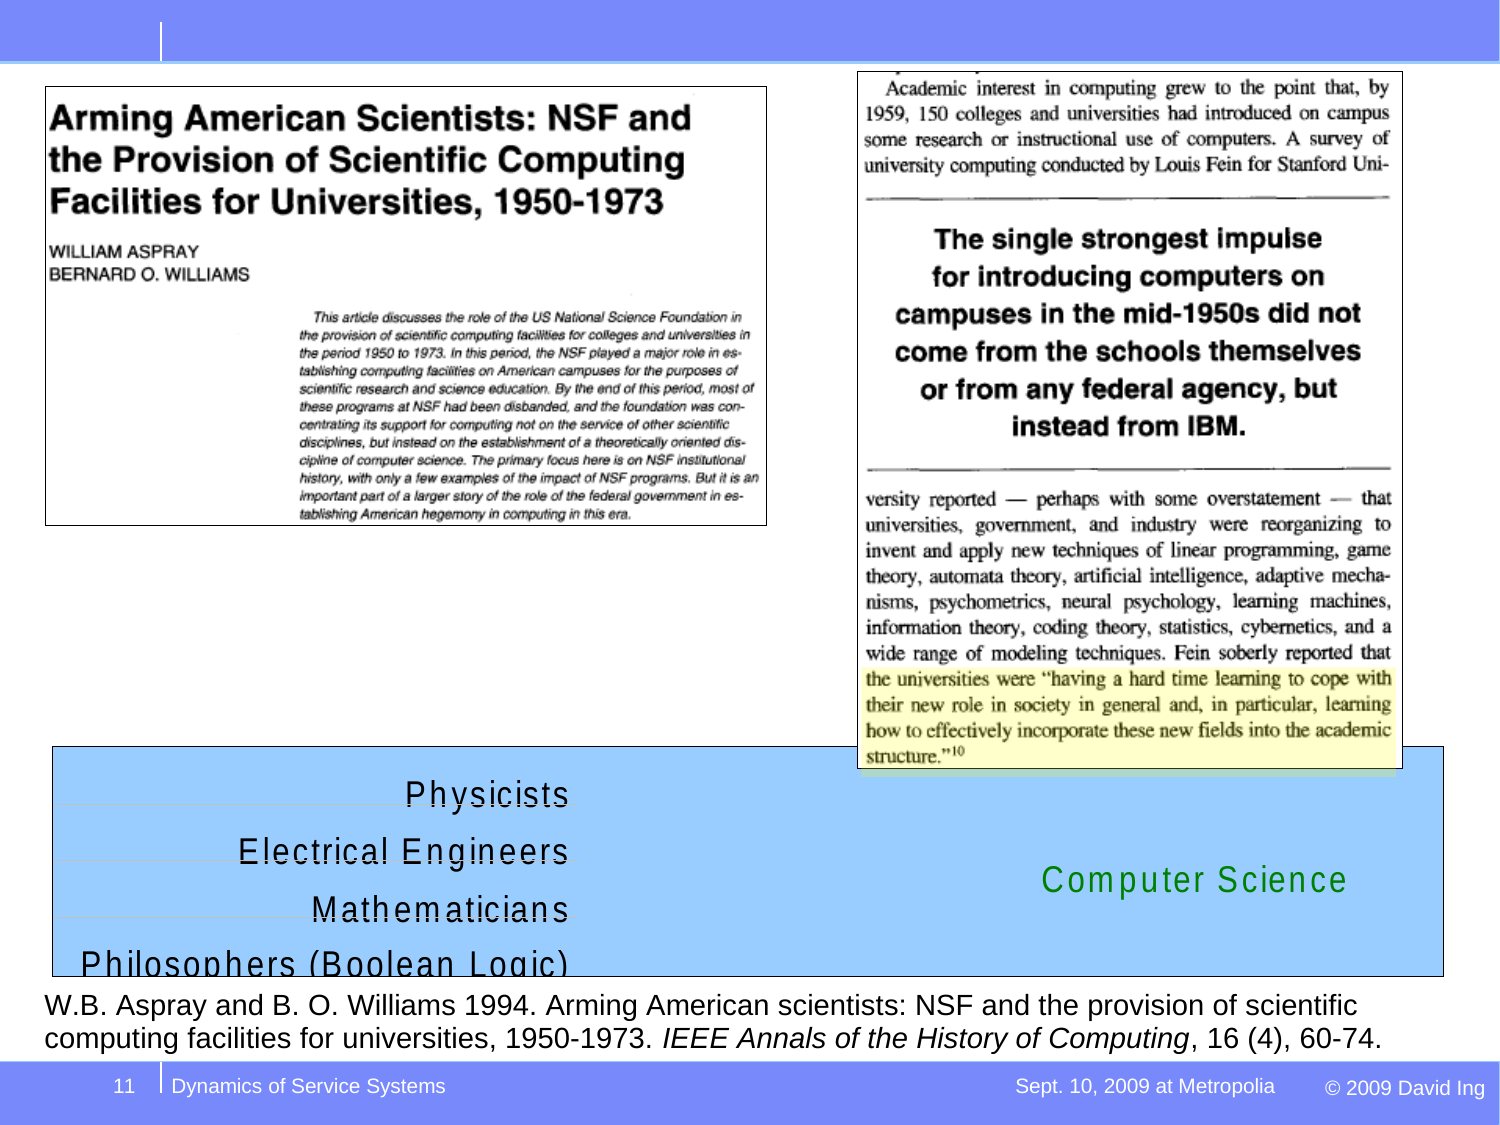

W.B. Aspray and B. O. Williams 1994. Arming American scientists: NSF and the provision of scientific computing facilities for universities, 1950-1973. IEEE Annals of the History of Computing, 16 (4), 60-74.
11
Dynamics of Service Systems
Sept. 10, 2009 at Metropolia